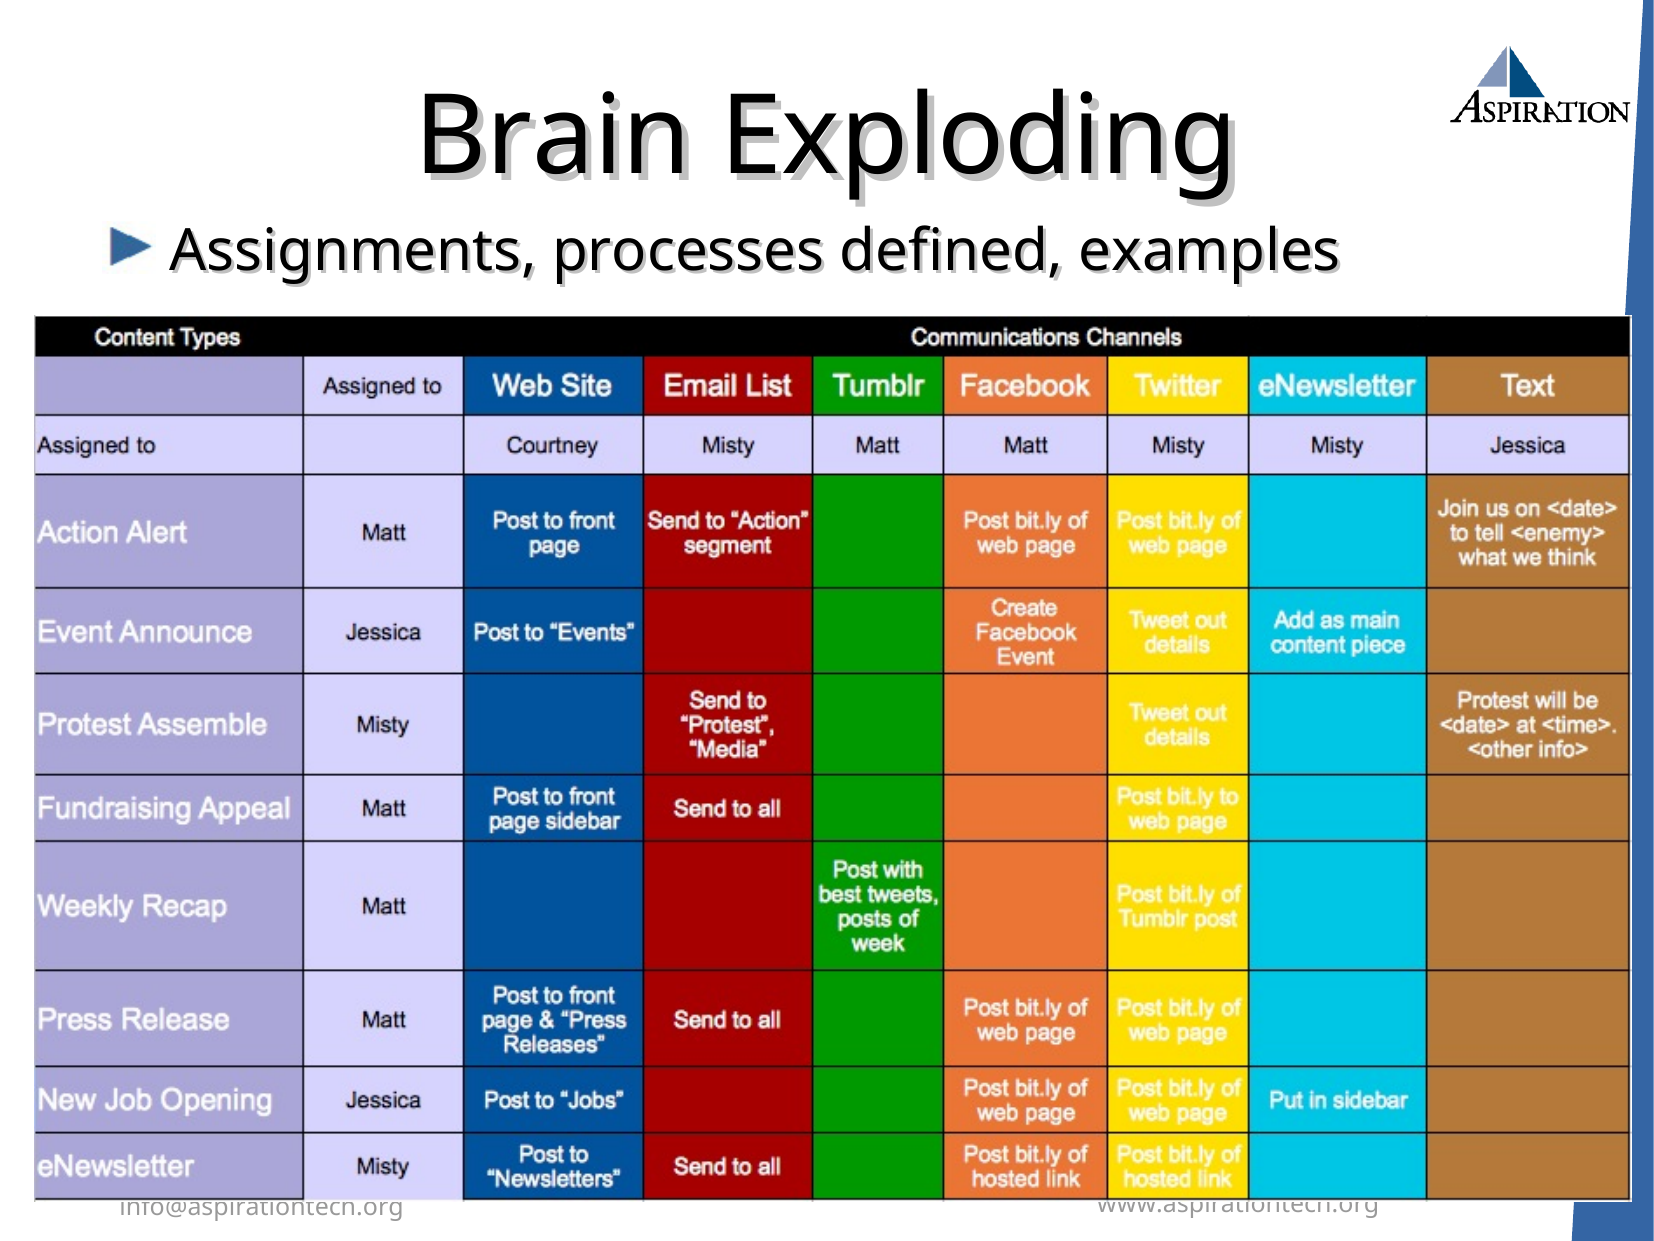

# Brain Exploding
Assignments, processes defined, examples